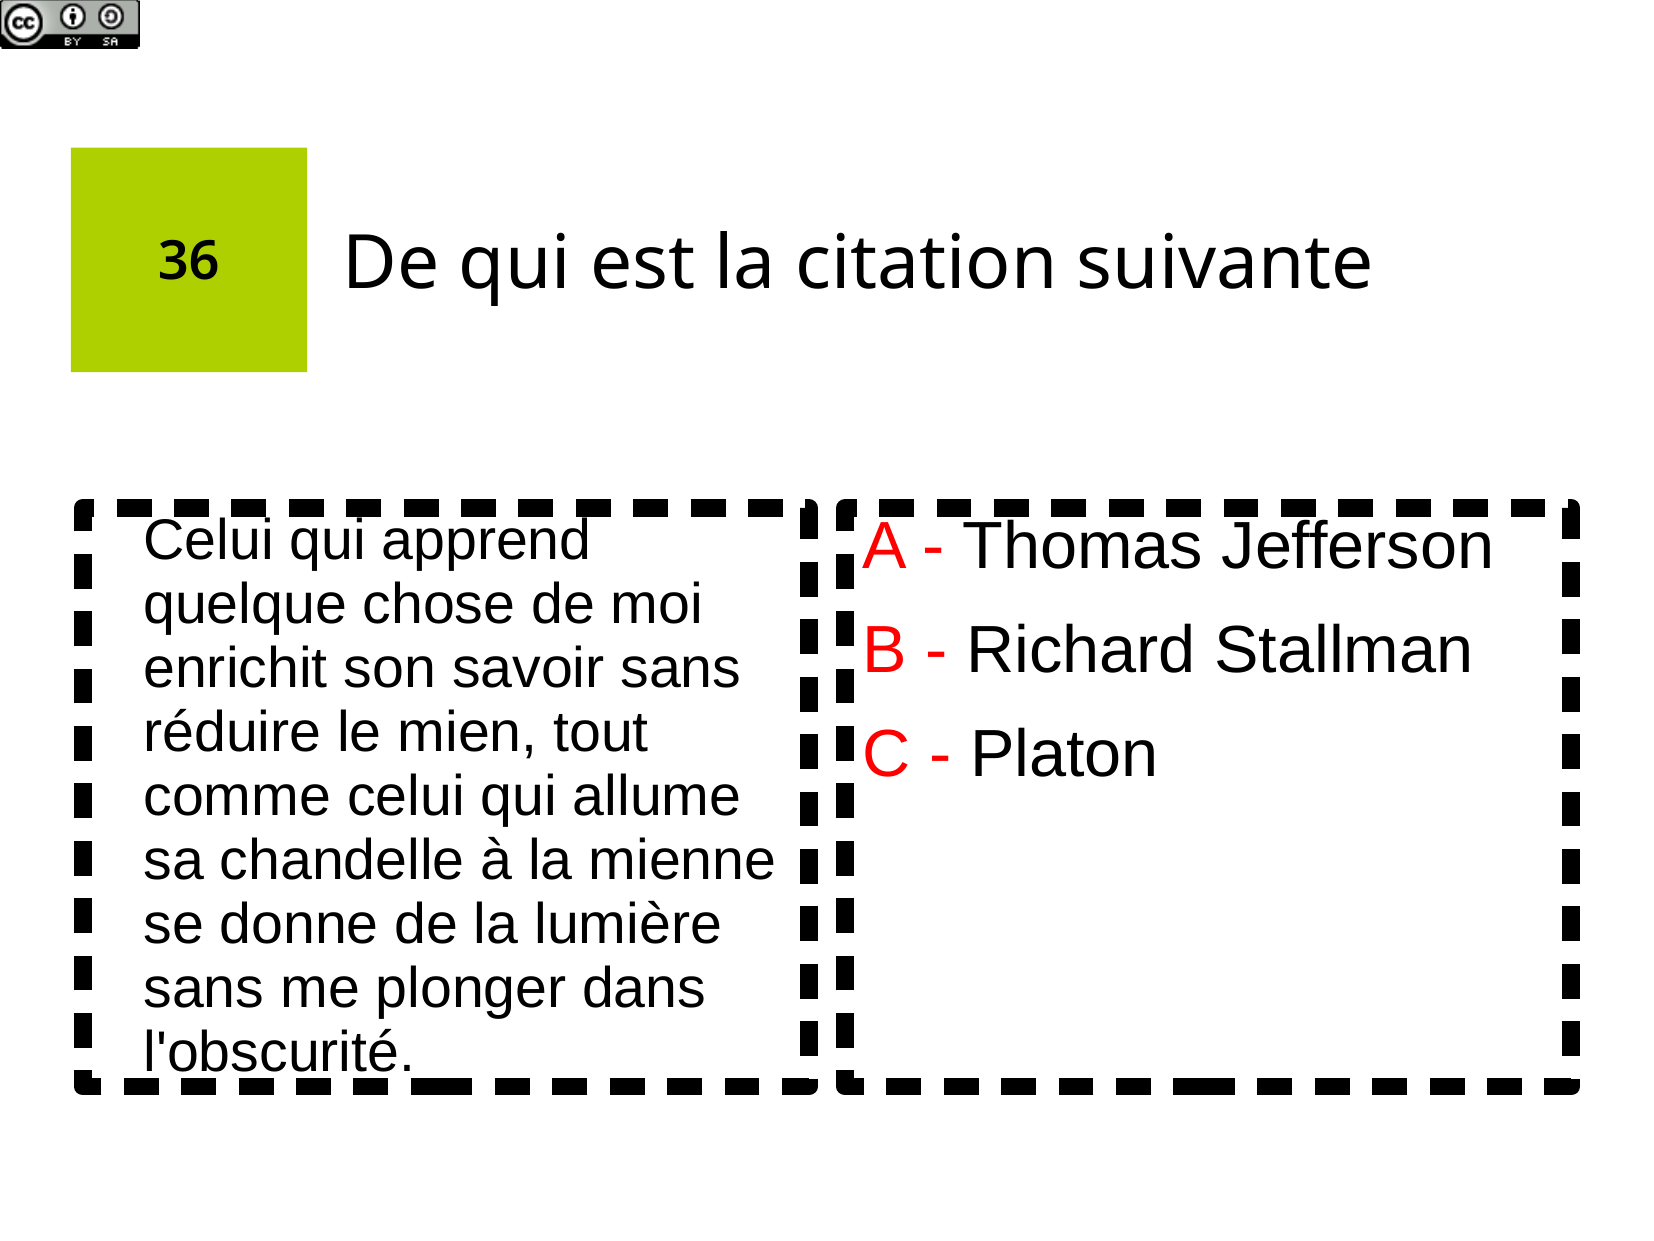

# De qui est la citation suivante
36
Celui qui apprend quelque chose de moi enrichit son savoir sans réduire le mien, tout comme celui qui allume sa chandelle à la mienne se donne de la lumière sans me plonger dans l'obscurité.
Thomas Jefferson
Richard Stallman
Platon